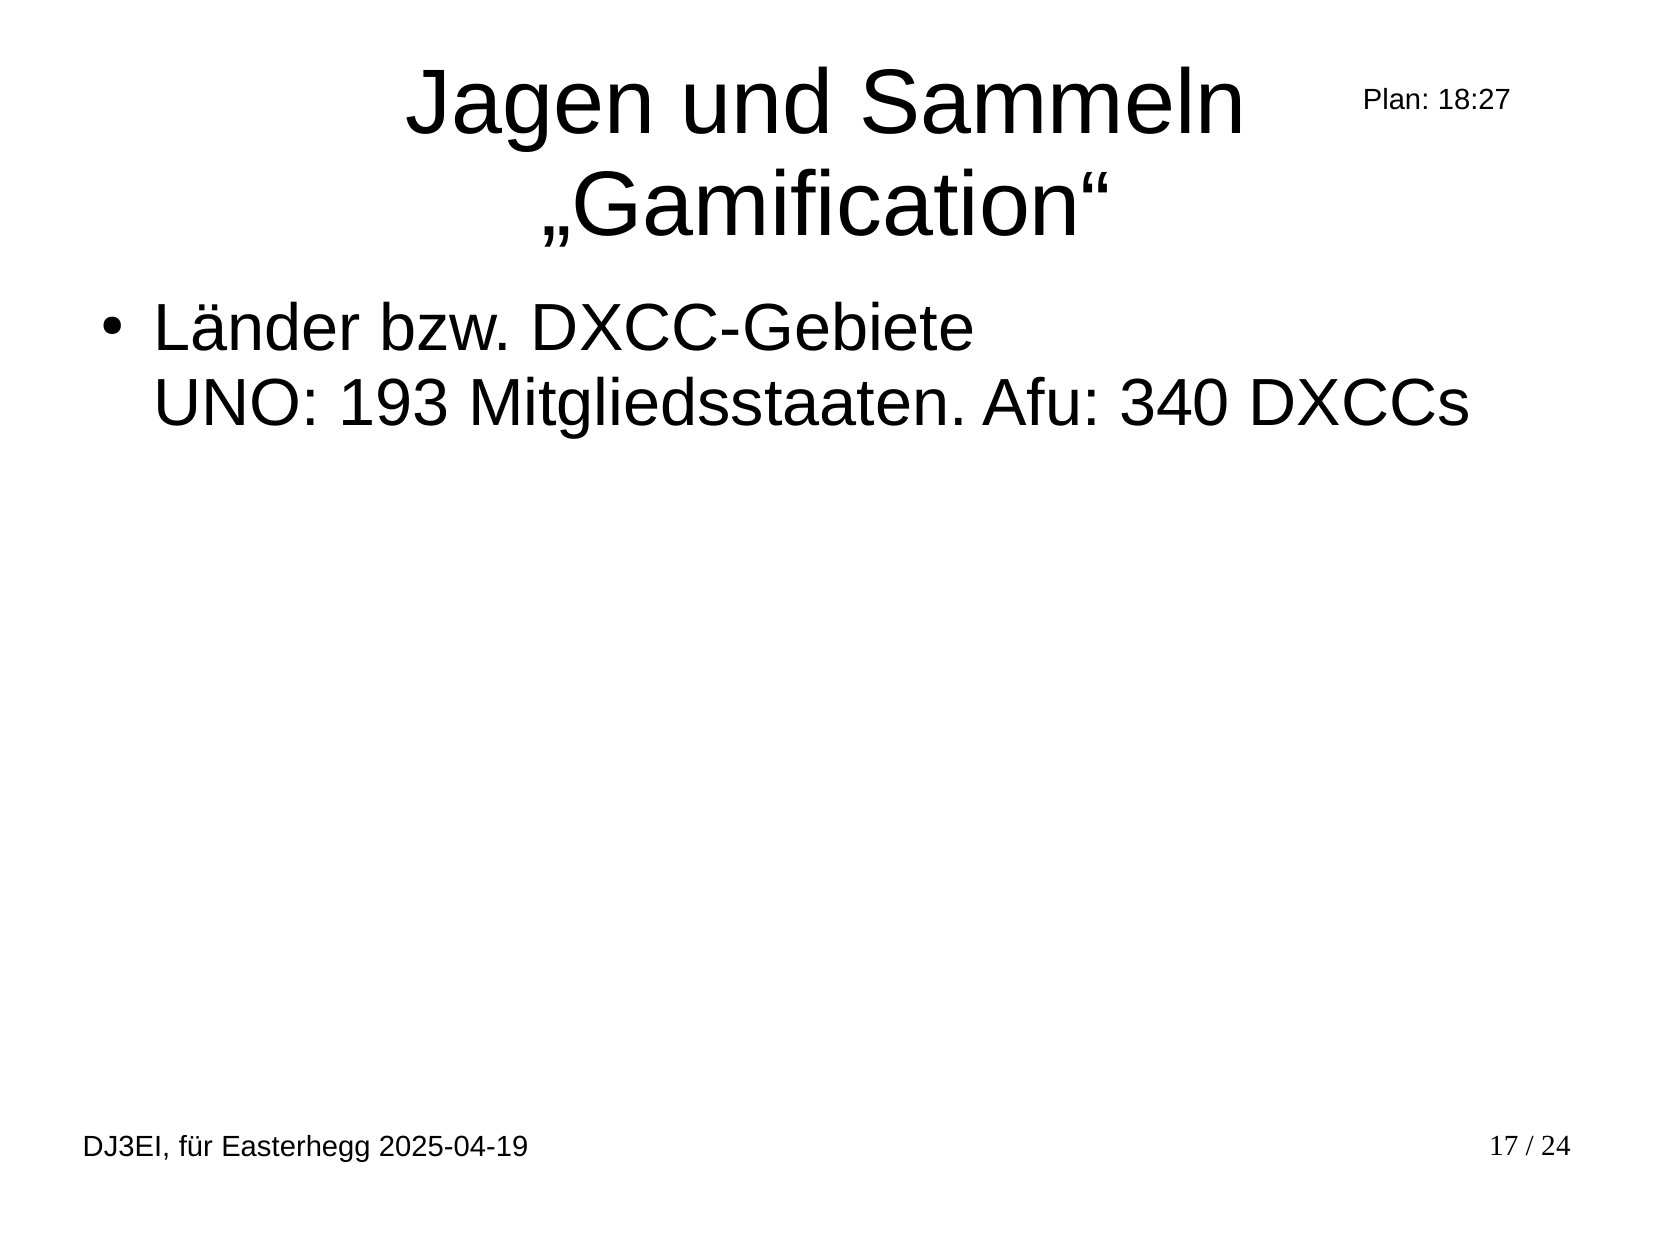

# Jagen und Sammeln „Gamification“
Plan: 18:27
Länder bzw. DXCC-Gebiete
UNO: 193 Mitgliedsstaaten. Afu: 340 DXCCs
17